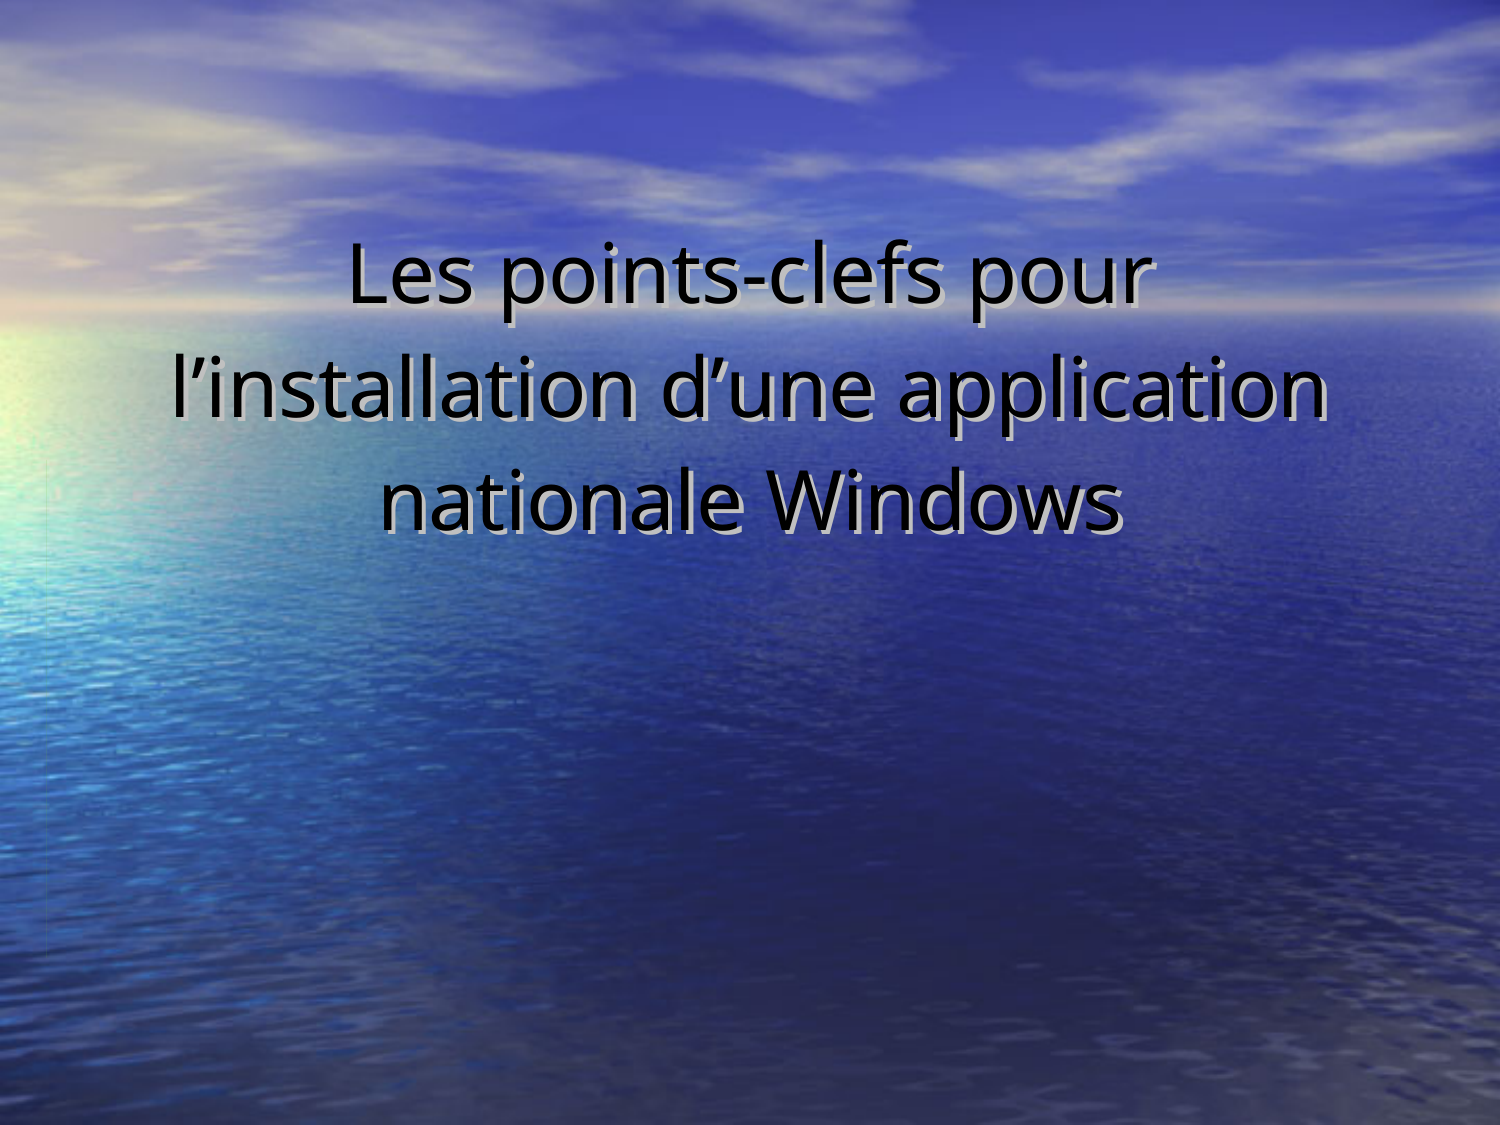

# Les points-clefs pour l’installation d’une application nationale Windows